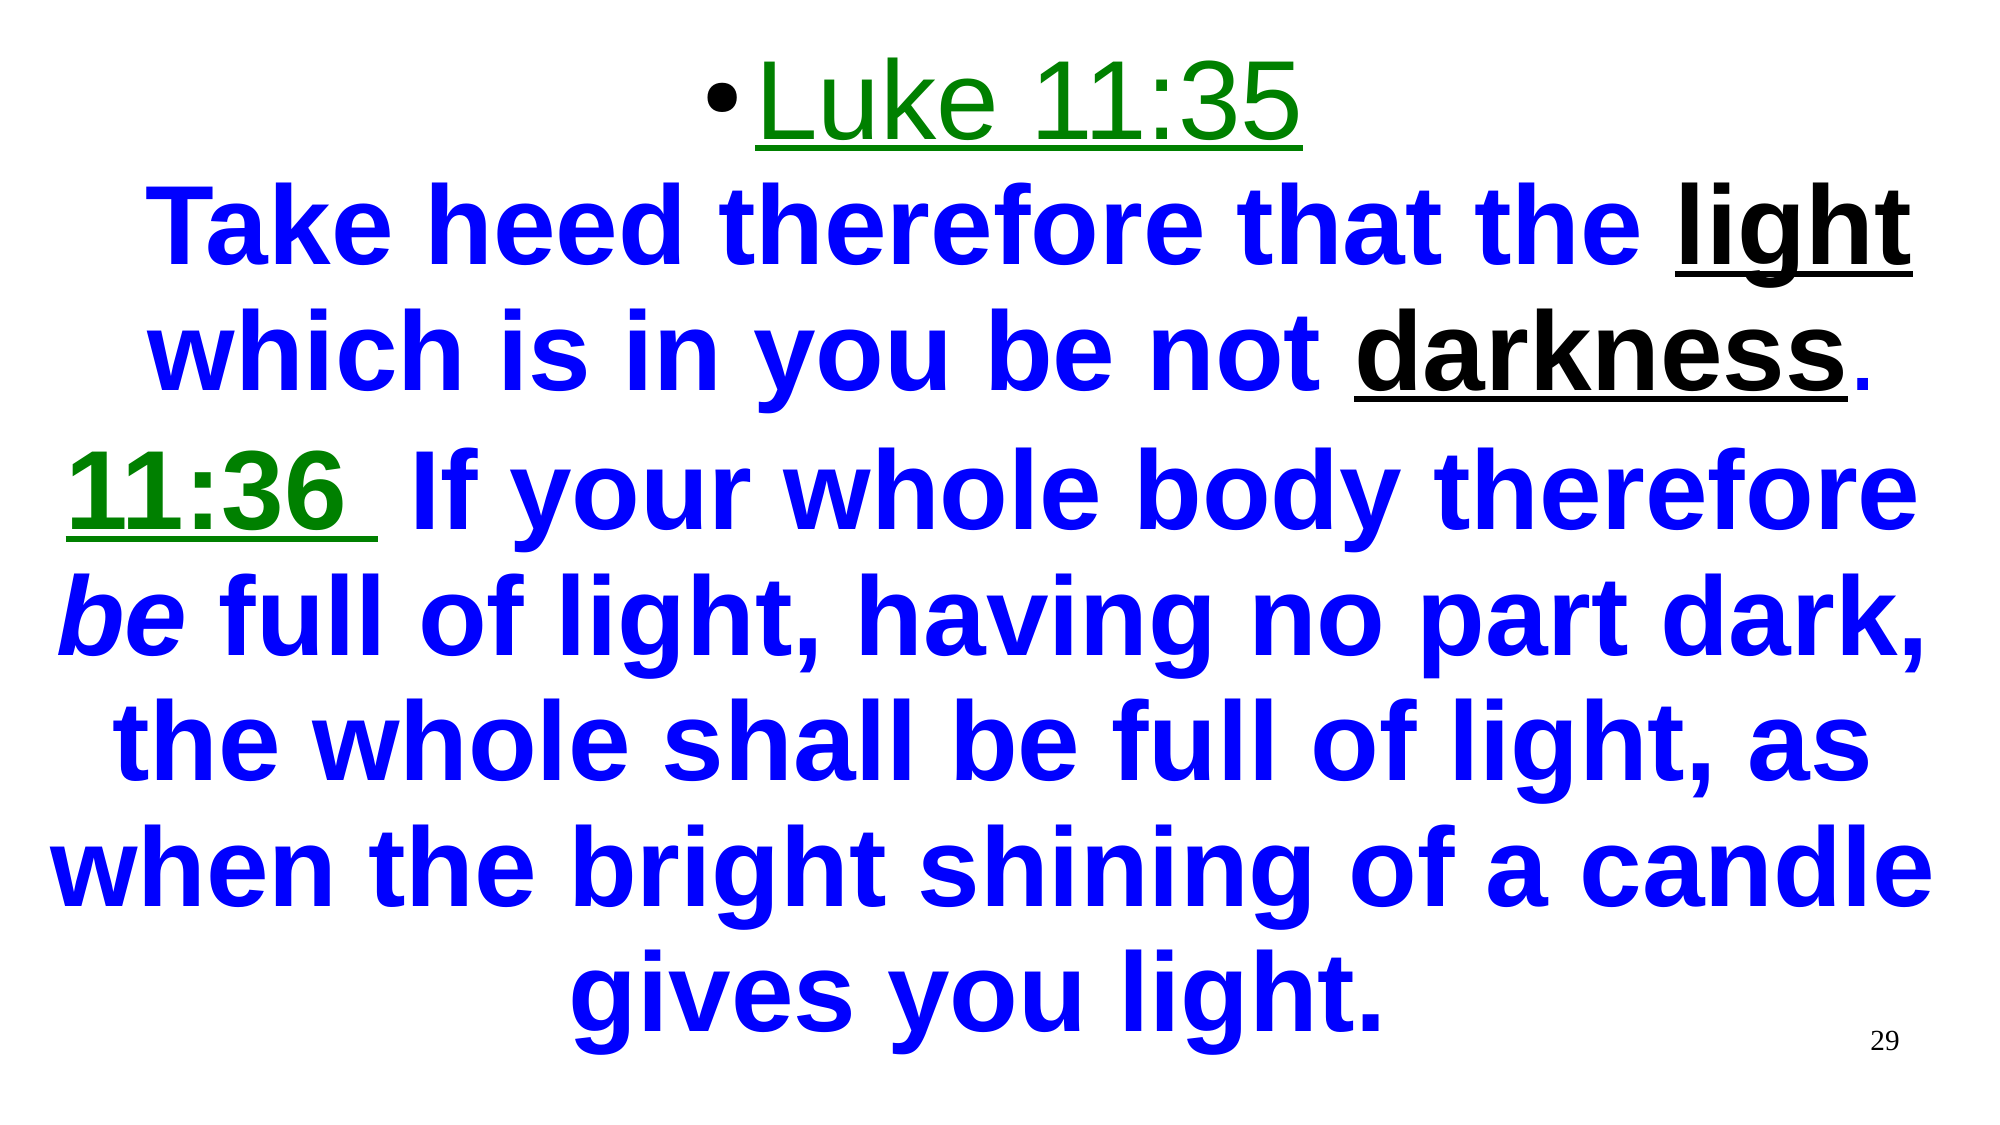

# Luke 11:35 Take heed therefore that the light which is in you be not darkness.
11:36  If your whole body therefore be full of light, having no part dark, the whole shall be full of light, as when the bright shining of a candle gives you light.
29